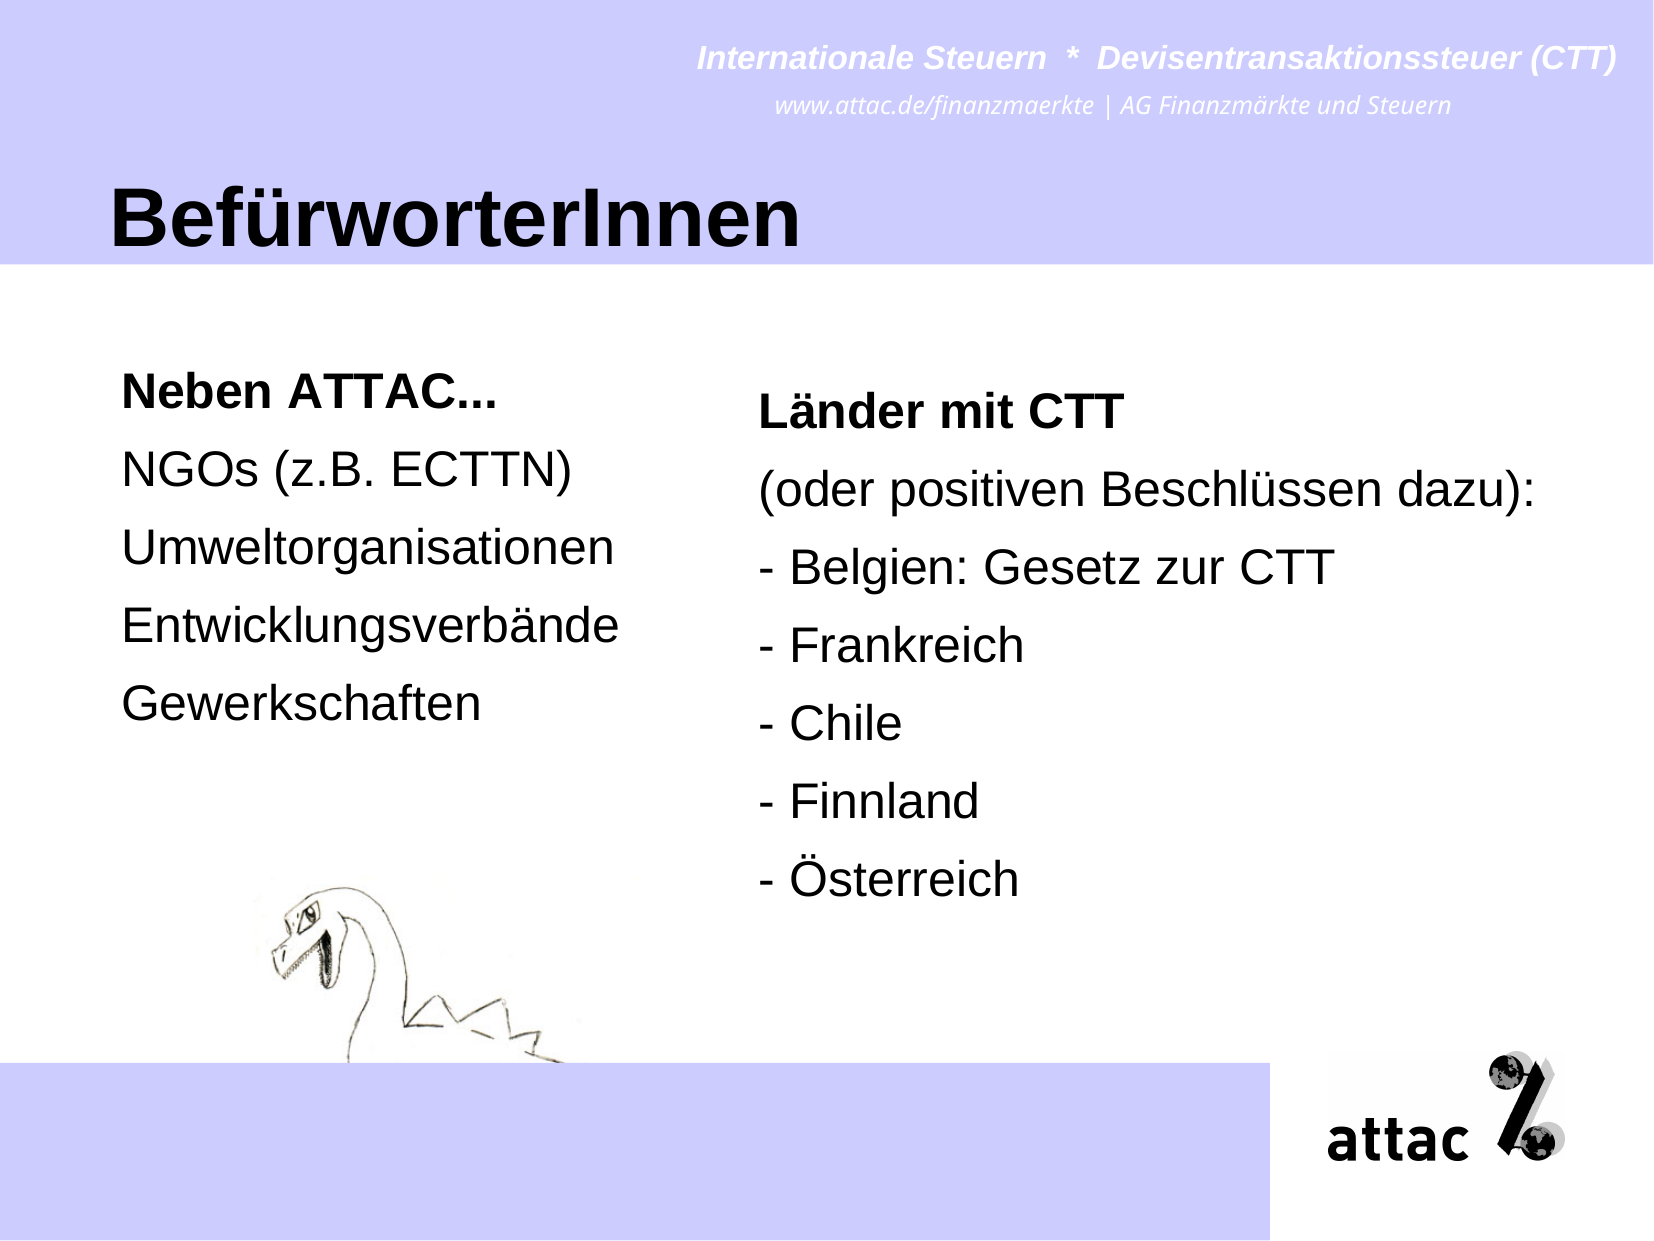

Internationale Steuern * Devisentransaktionssteuer (CTT)
www.attac.de/finanzmaerkte | AG Finanzmärkte und Steuern
BefürworterInnen
Neben ATTAC...
NGOs (z.B. ECTTN)
Umweltorganisationen
Entwicklungsverbände
Gewerkschaften
Länder mit CTT
(oder positiven Beschlüssen dazu):
- Belgien: Gesetz zur CTT
- Frankreich
- Chile
- Finnland
- Österreich